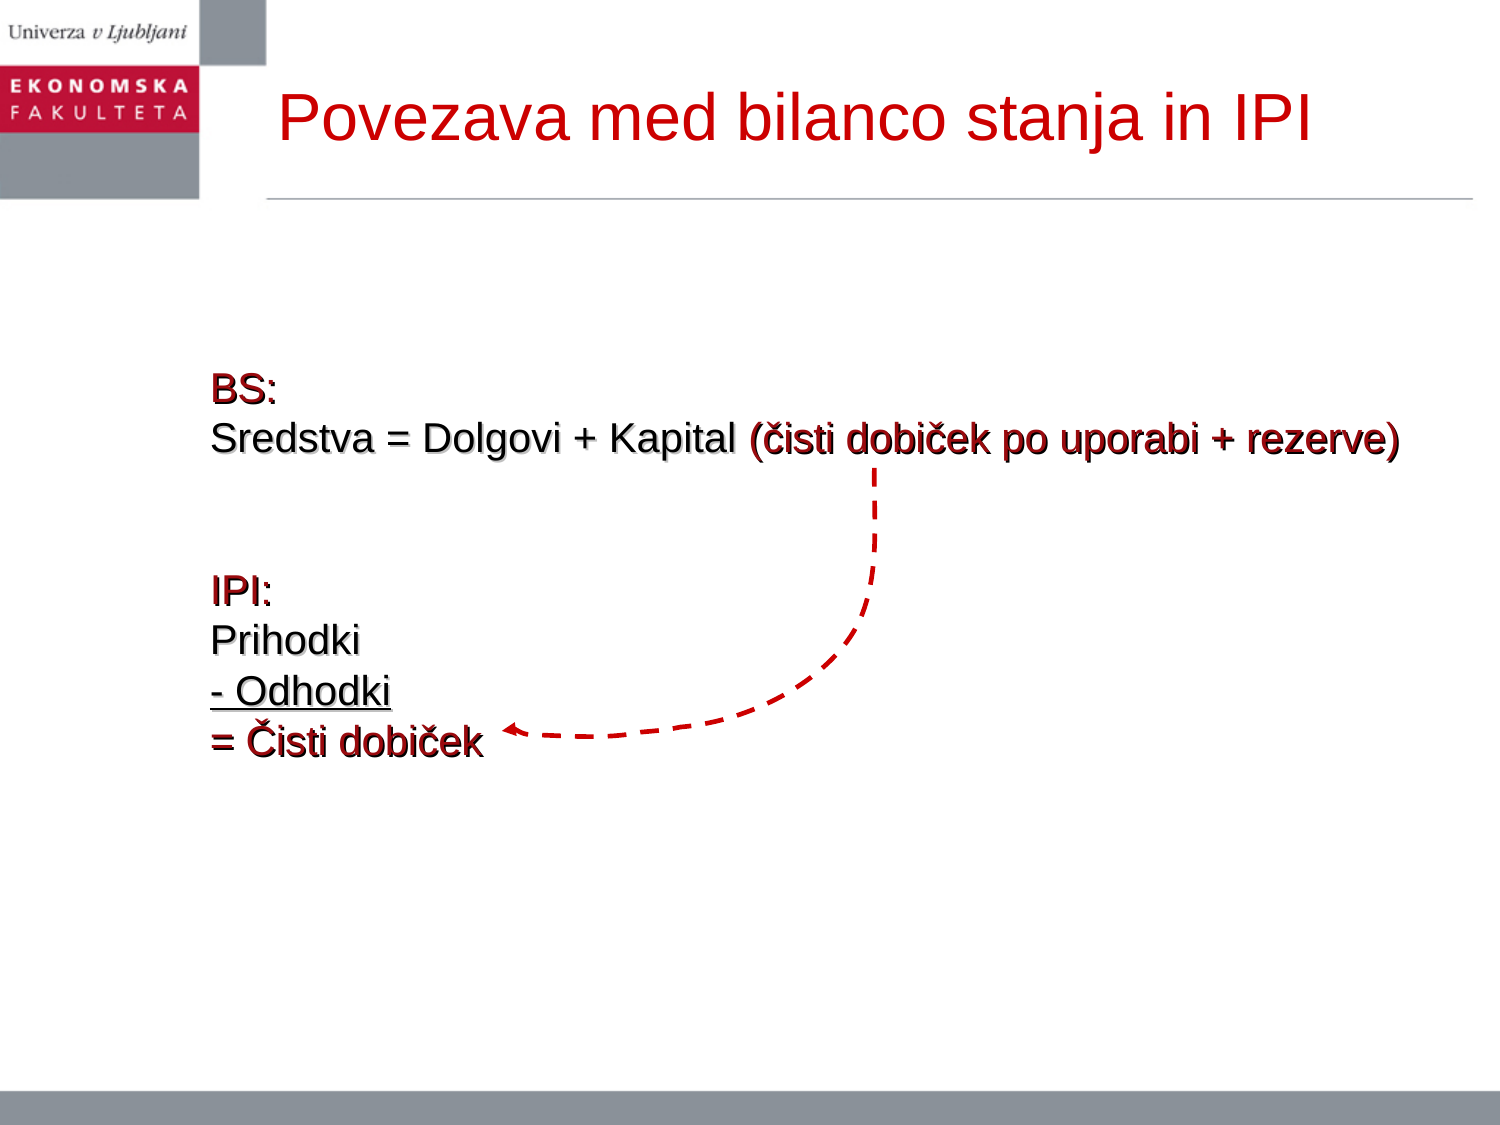

Povezava med bilanco stanja in IPI
# BS:
Sredstva = Dolgovi + Kapital (čisti dobiček po uporabi + rezerve)
IPI:
Prihodki
- Odhodki
= Čisti dobiček